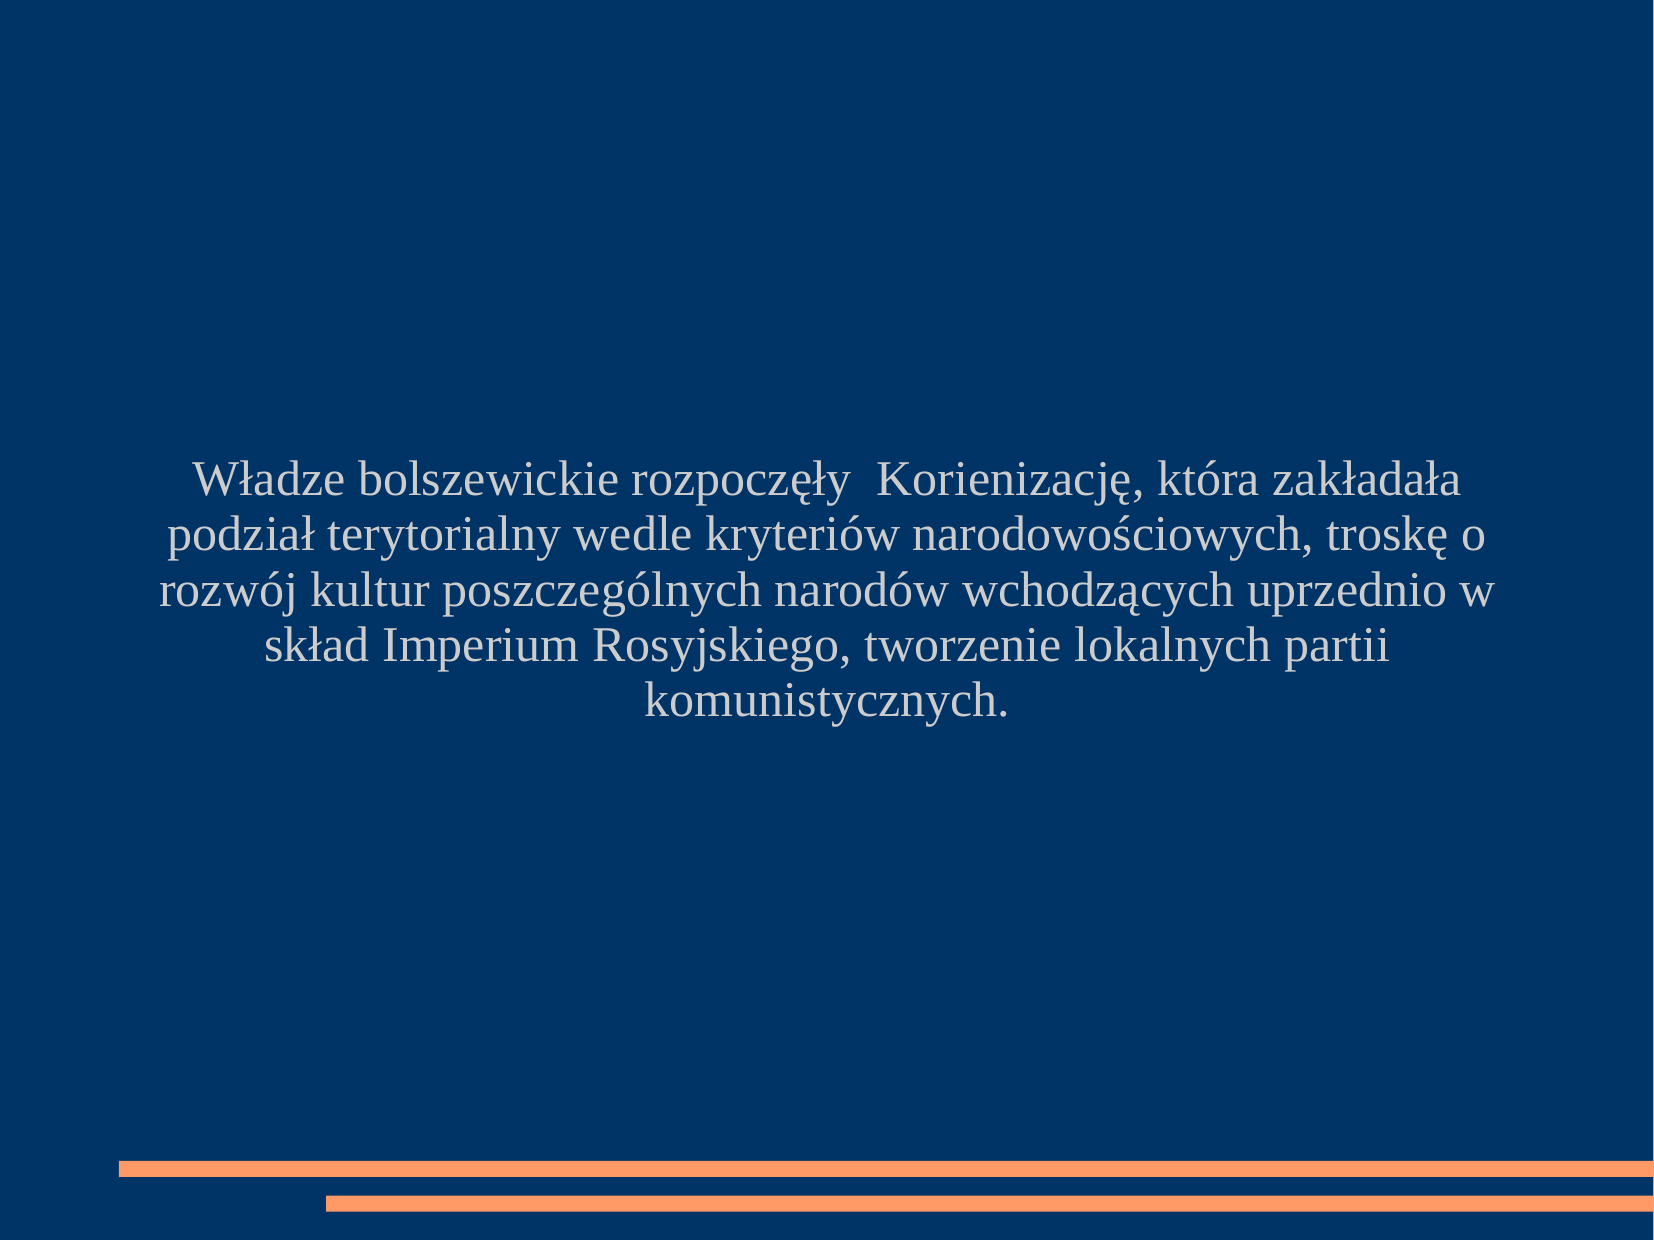

# Władze bolszewickie rozpoczęły Korienizację, która zakładała podział terytorialny wedle kryteriów narodowościowych, troskę o rozwój kultur poszczególnych narodów wchodzących uprzednio w skład Imperium Rosyjskiego, tworzenie lokalnych partii komunistycznych.